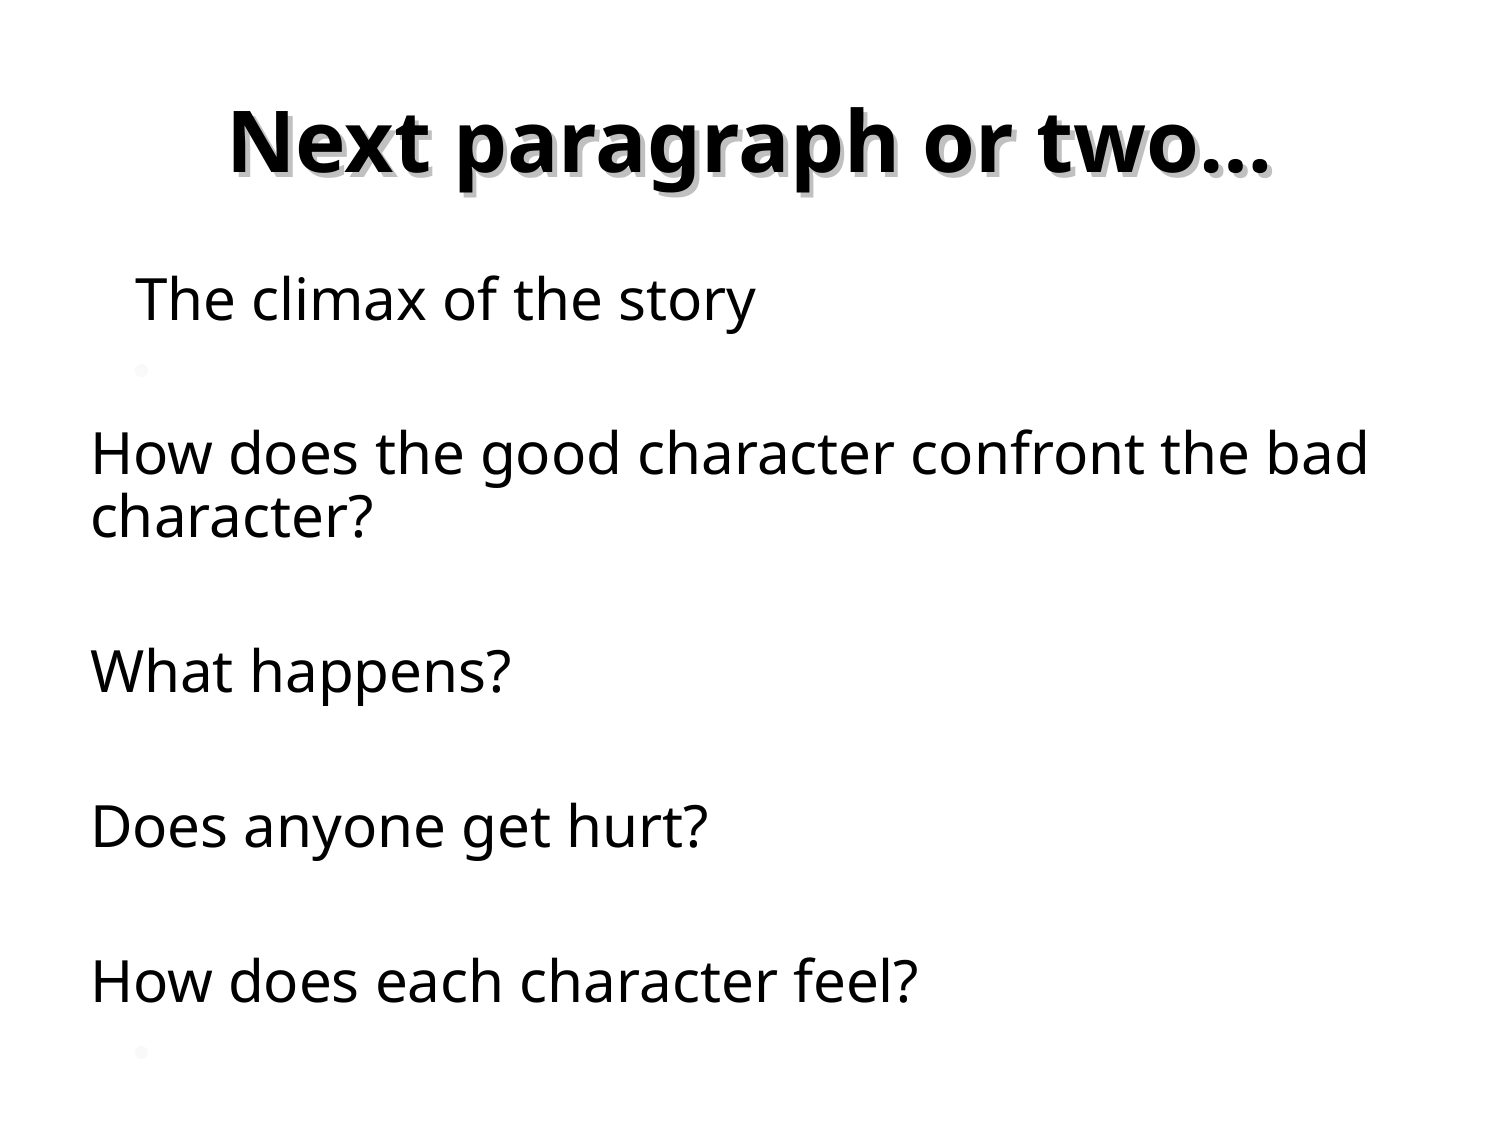

# Next paragraph or two…
The climax of the story
How does the good character confront the bad character?
What happens?
Does anyone get hurt?
How does each character feel?